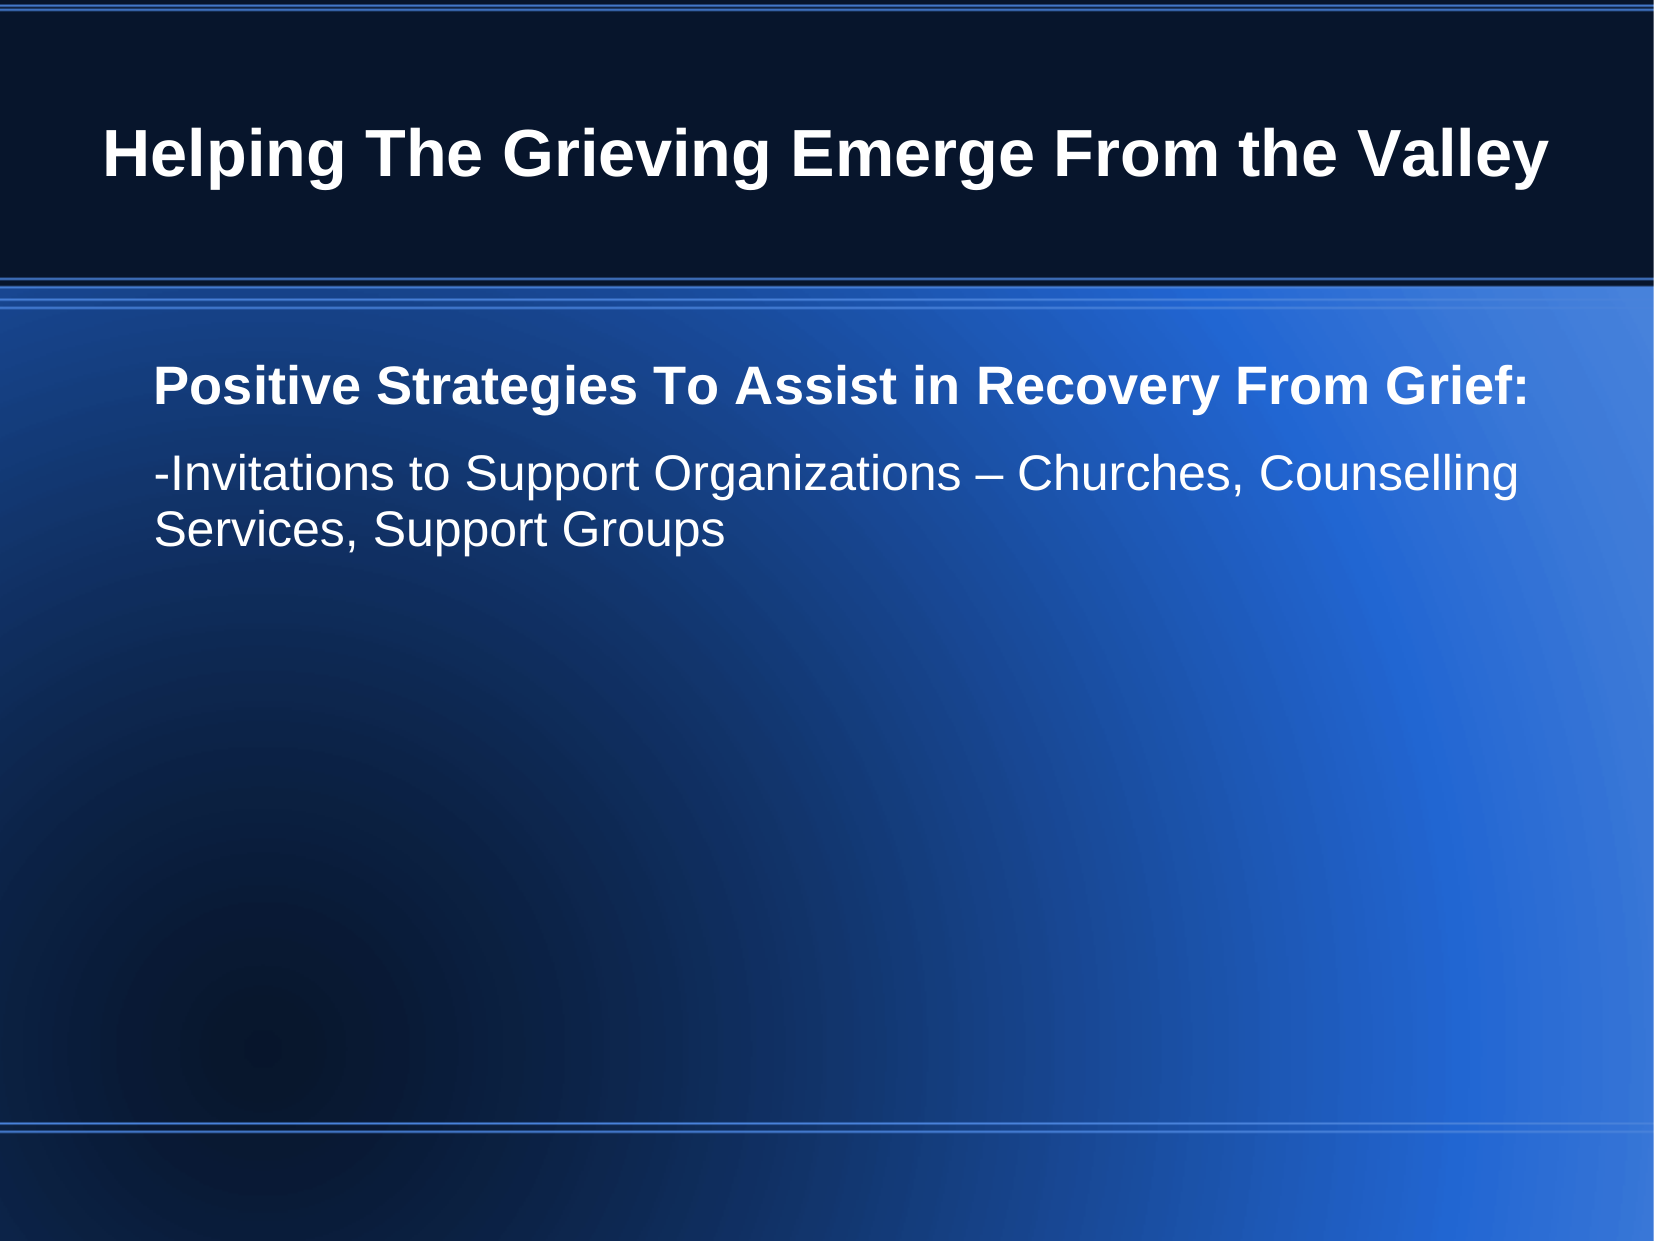

# Helping The Grieving Emerge From the Valley
Positive Strategies To Assist in Recovery From Grief:
-Invitations to Support Organizations – Churches, Counselling Services, Support Groups